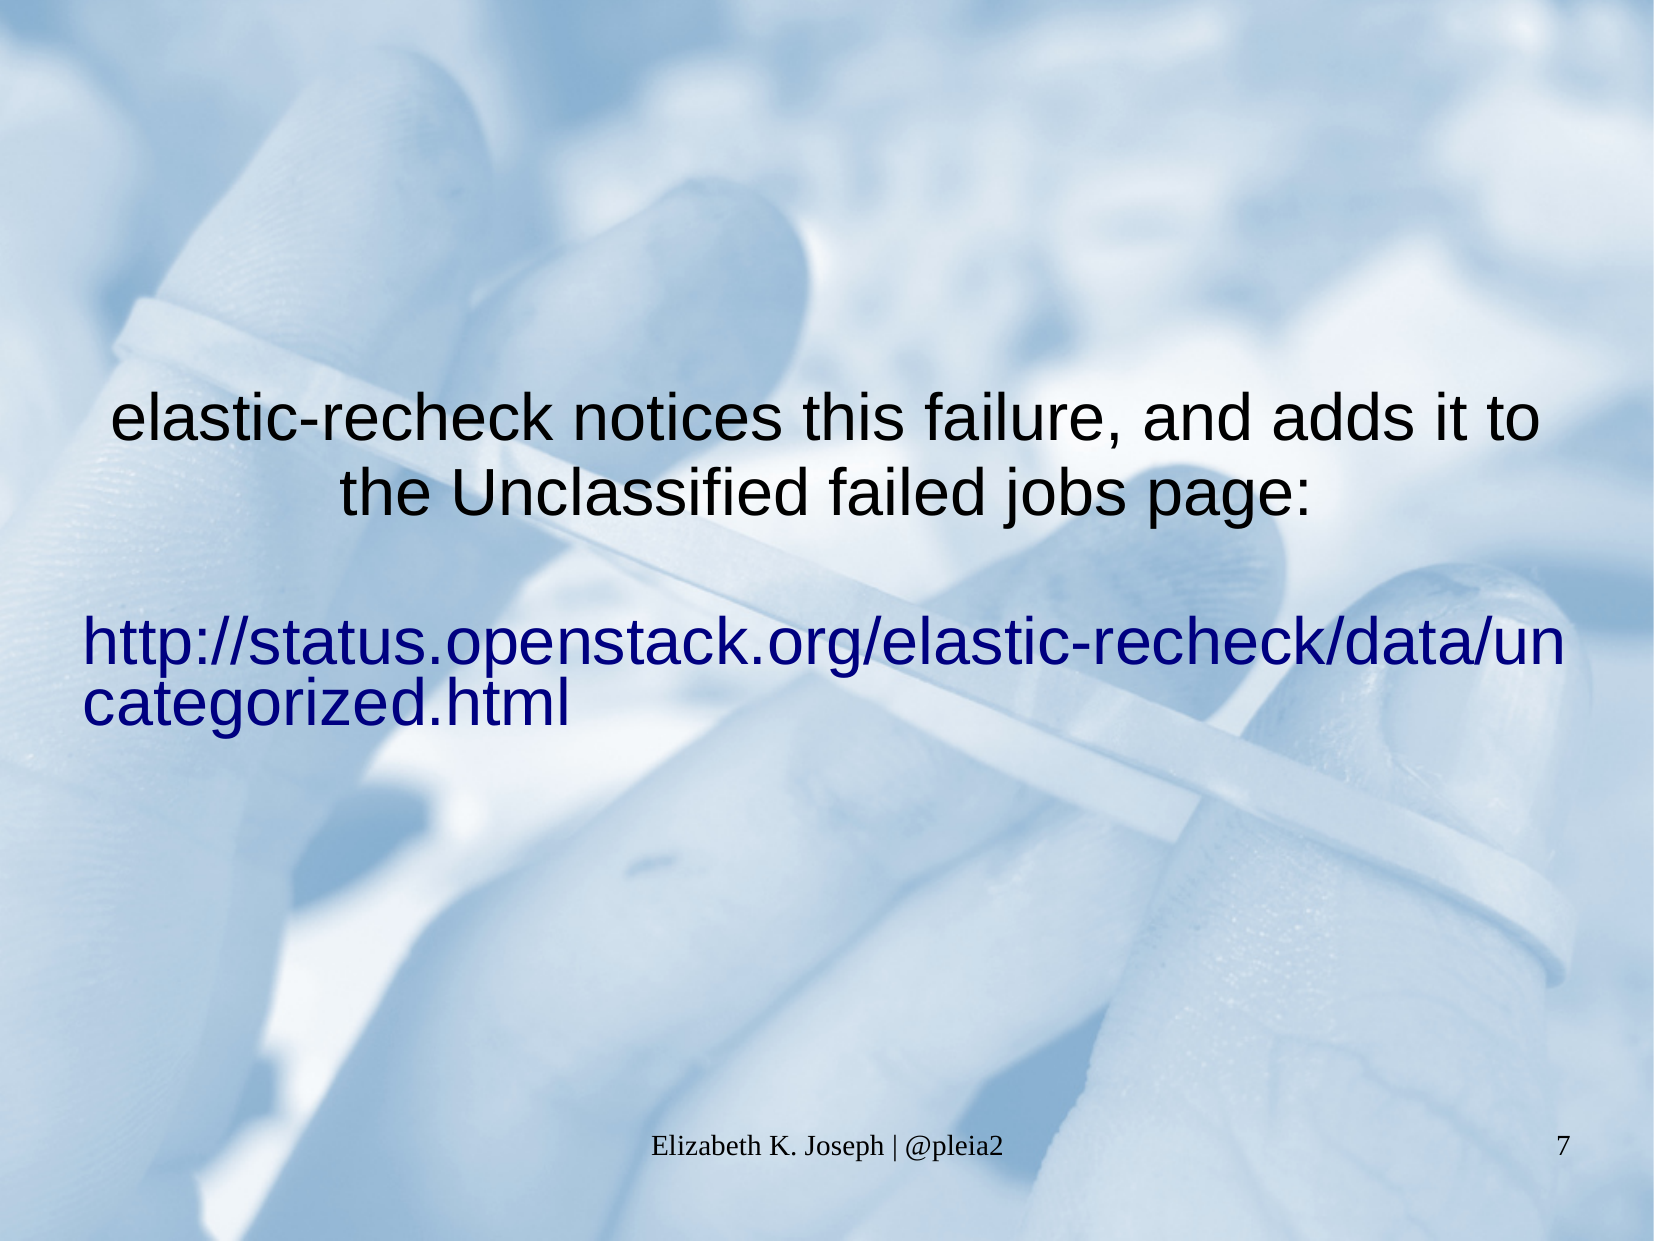

# elastic-recheck notices this failure, and adds it to the Unclassified failed jobs page:
http://status.openstack.org/elastic-recheck/data/uncategorized.html
Elizabeth K. Joseph | @pleia2
7